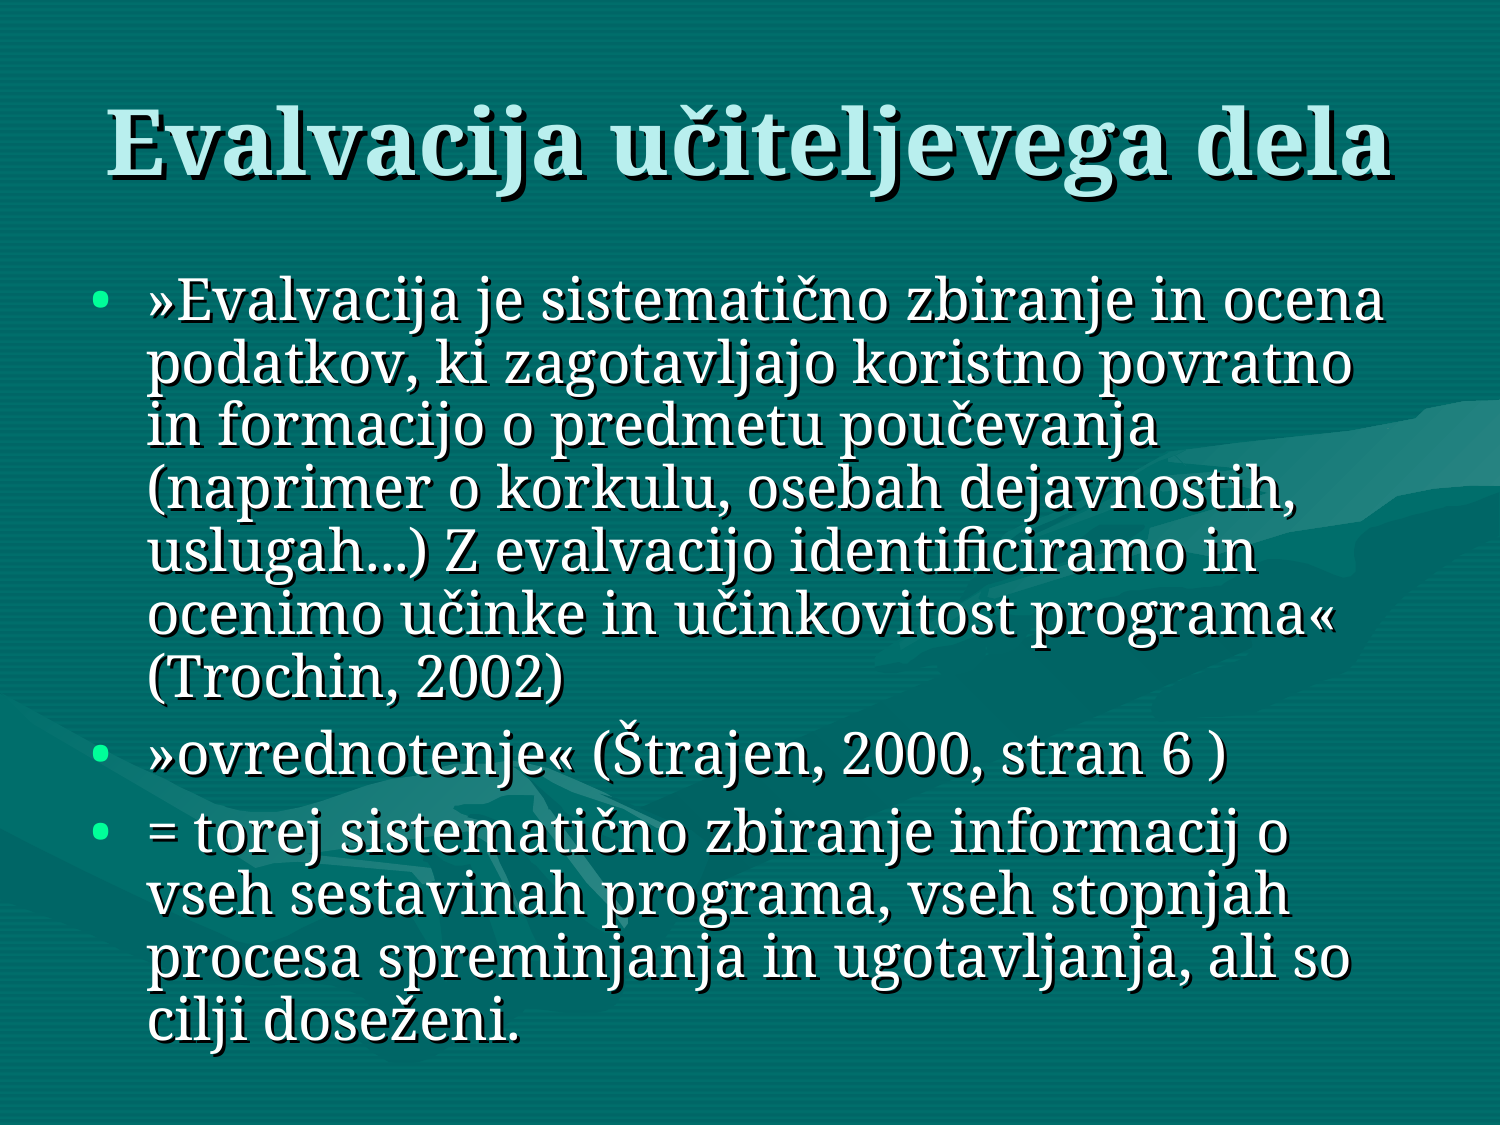

# Evalvacija učiteljevega dela
»Evalvacija je sistematično zbiranje in ocena podatkov, ki zagotavljajo koristno povratno in formacijo o predmetu poučevanja (naprimer o korkulu, osebah dejavnostih, uslugah...) Z evalvacijo identificiramo in ocenimo učinke in učinkovitost programa« (Trochin, 2002)
»ovrednotenje« (Štrajen, 2000, stran 6 )
= torej sistematično zbiranje informacij o vseh sestavinah programa, vseh stopnjah procesa spreminjanja in ugotavljanja, ali so cilji doseženi.